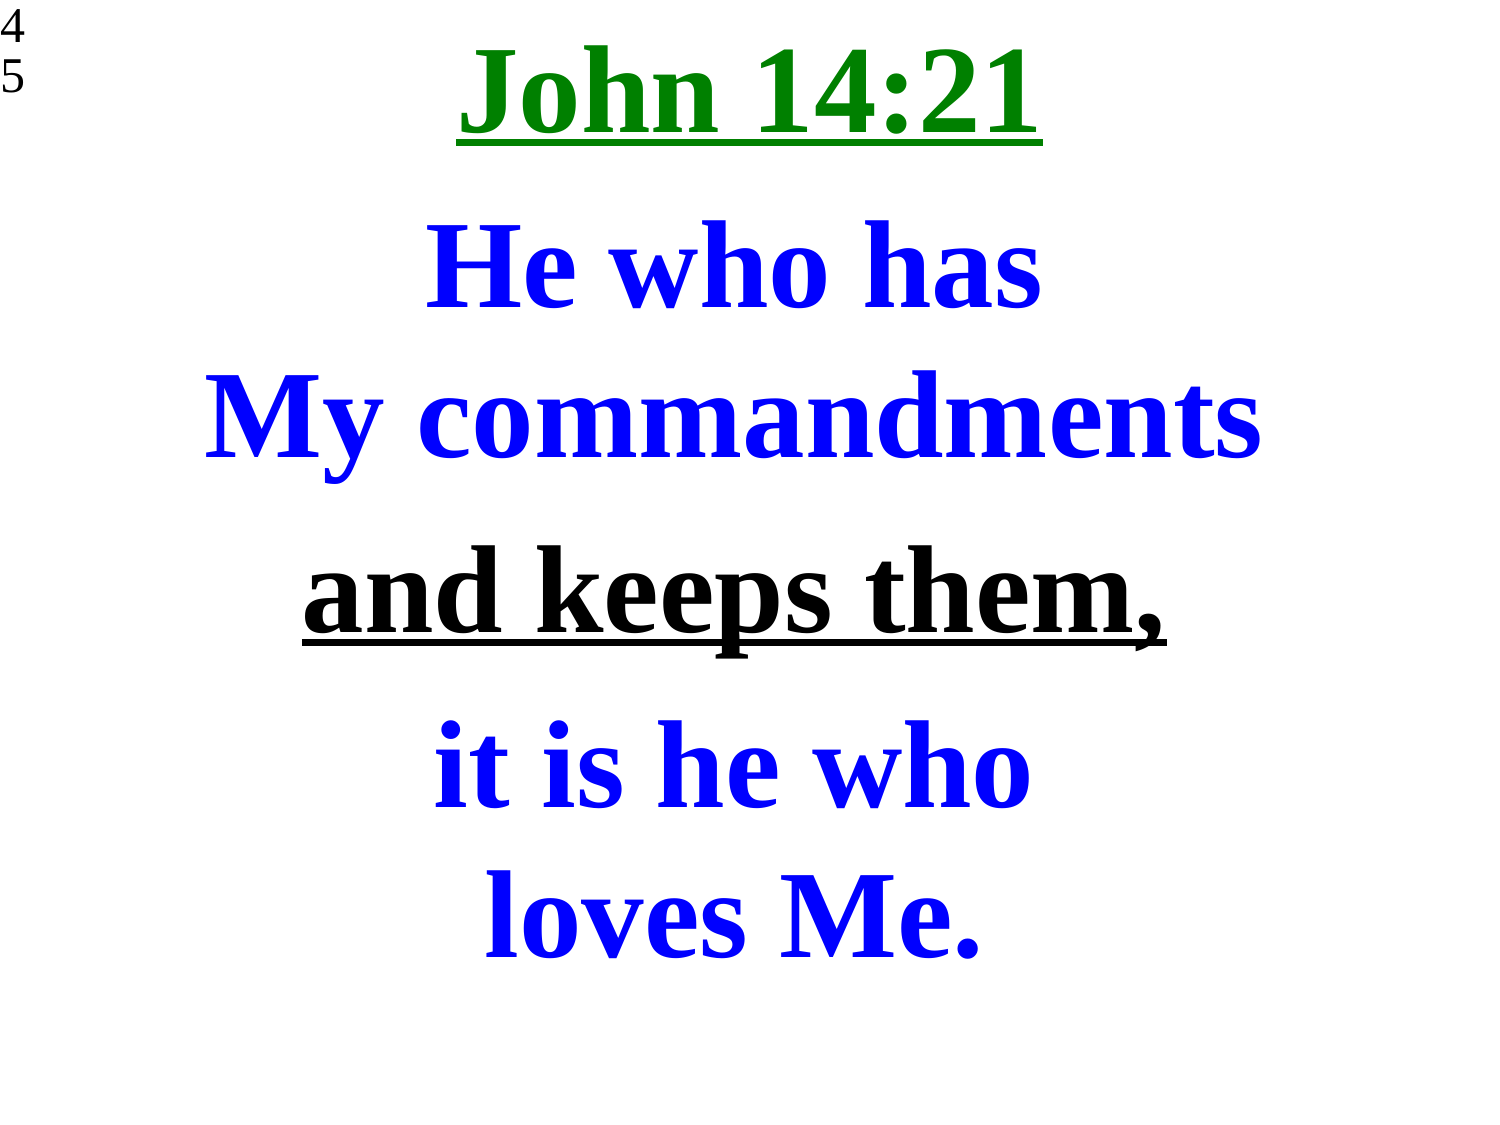

John 14:21
He who has
My commandments
and keeps them,
it is he who
loves Me.